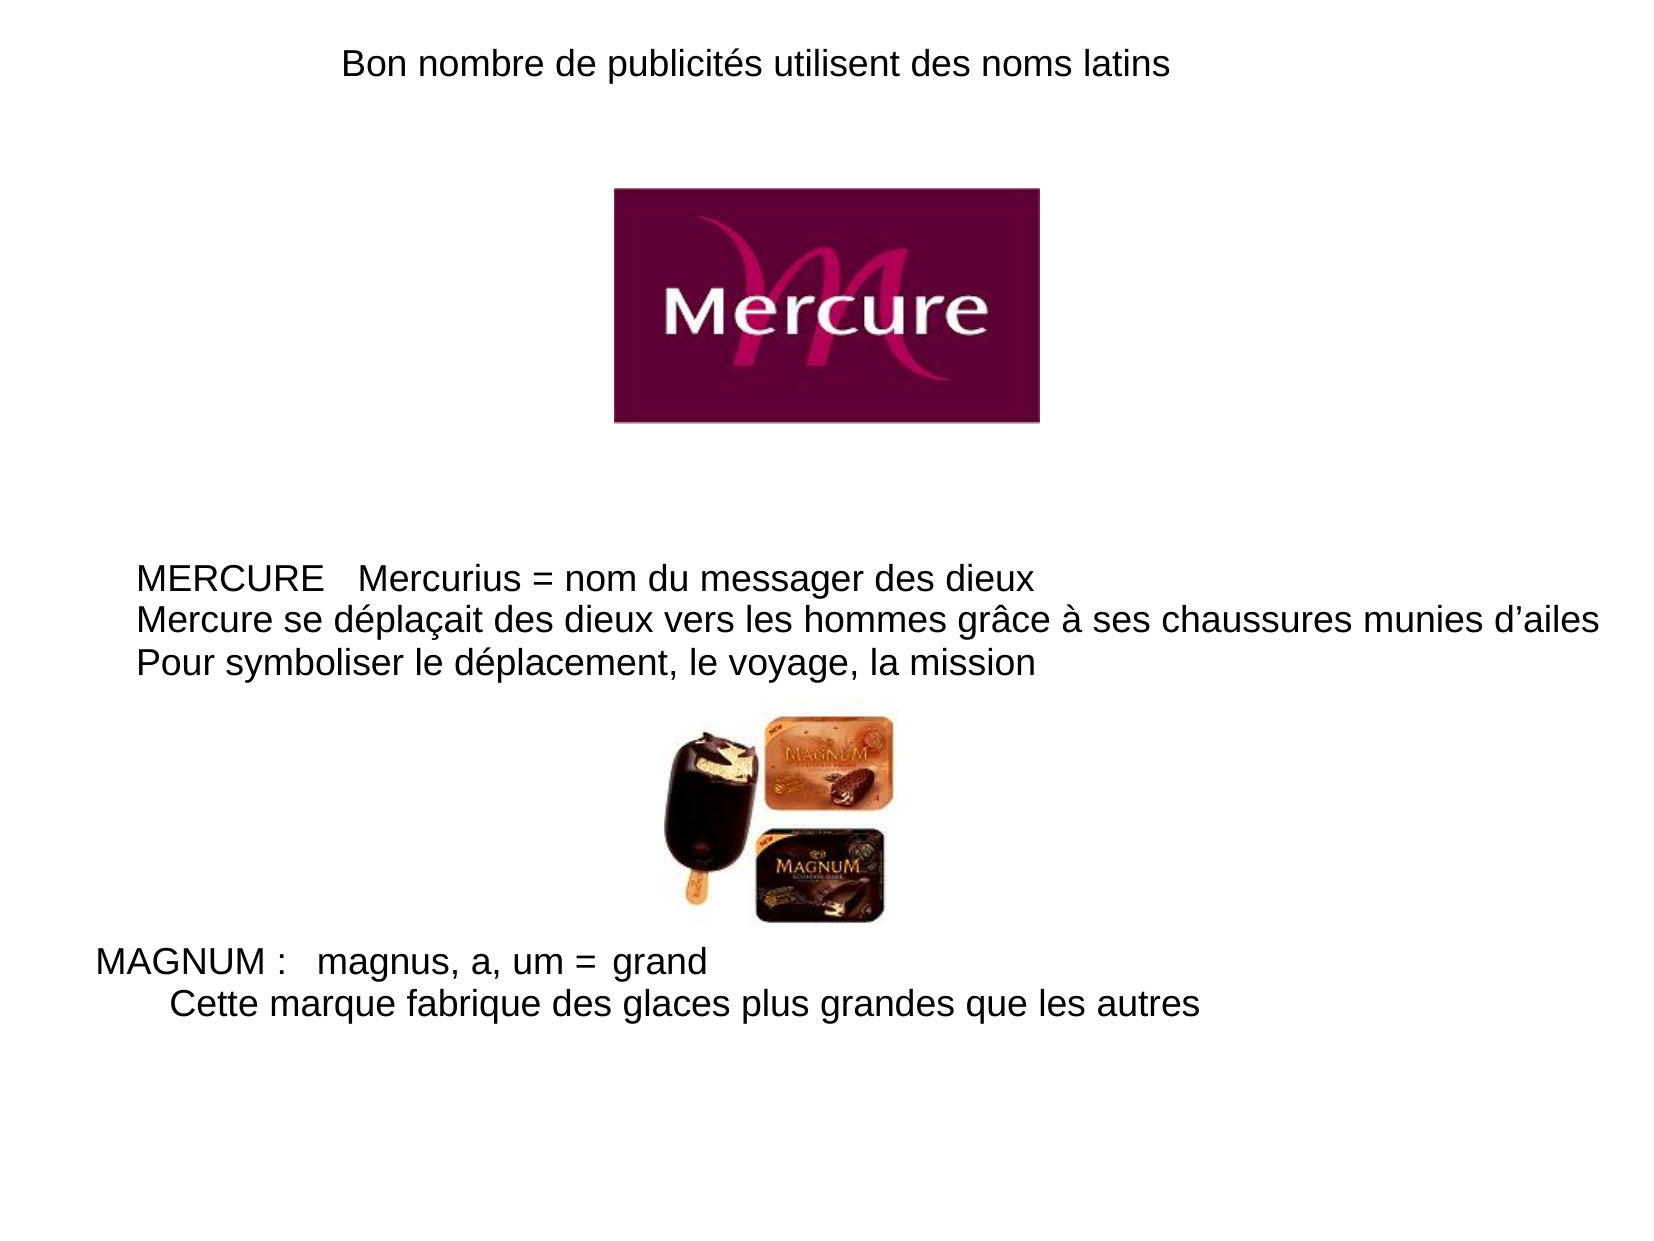

Bon nombre de publicités utilisent des noms latins
 	MERCURE 	Mercurius = nom du messager des dieux
 	Mercure se déplaçait des dieux vers les hommes grâce à ses chaussures munies d’ailes
 	Pour symboliser le déplacement, le voyage, la mission
MAGNUM :	magnus, a, um =	grand
 	Cette marque fabrique des glaces plus grandes que les autres